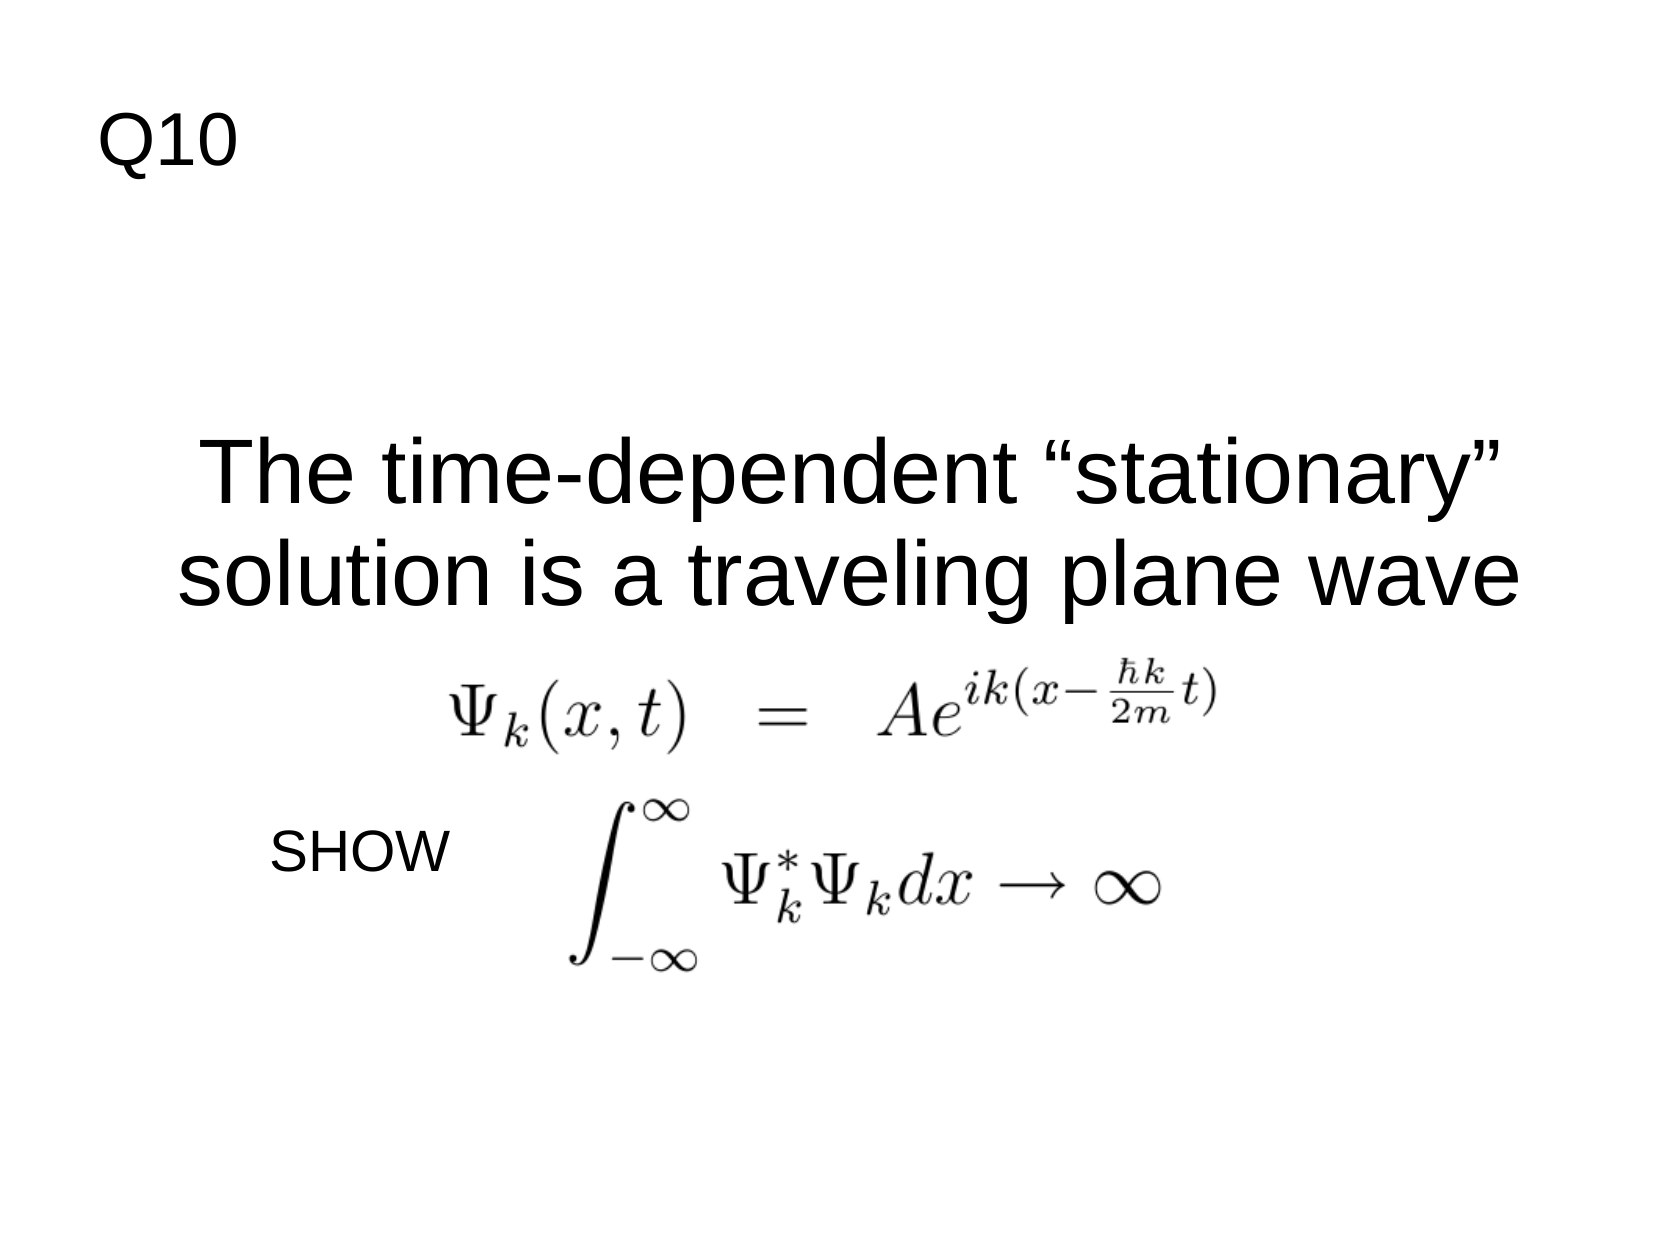

Q10
# The time-dependent “stationary” solution is a traveling plane wave
SHOW